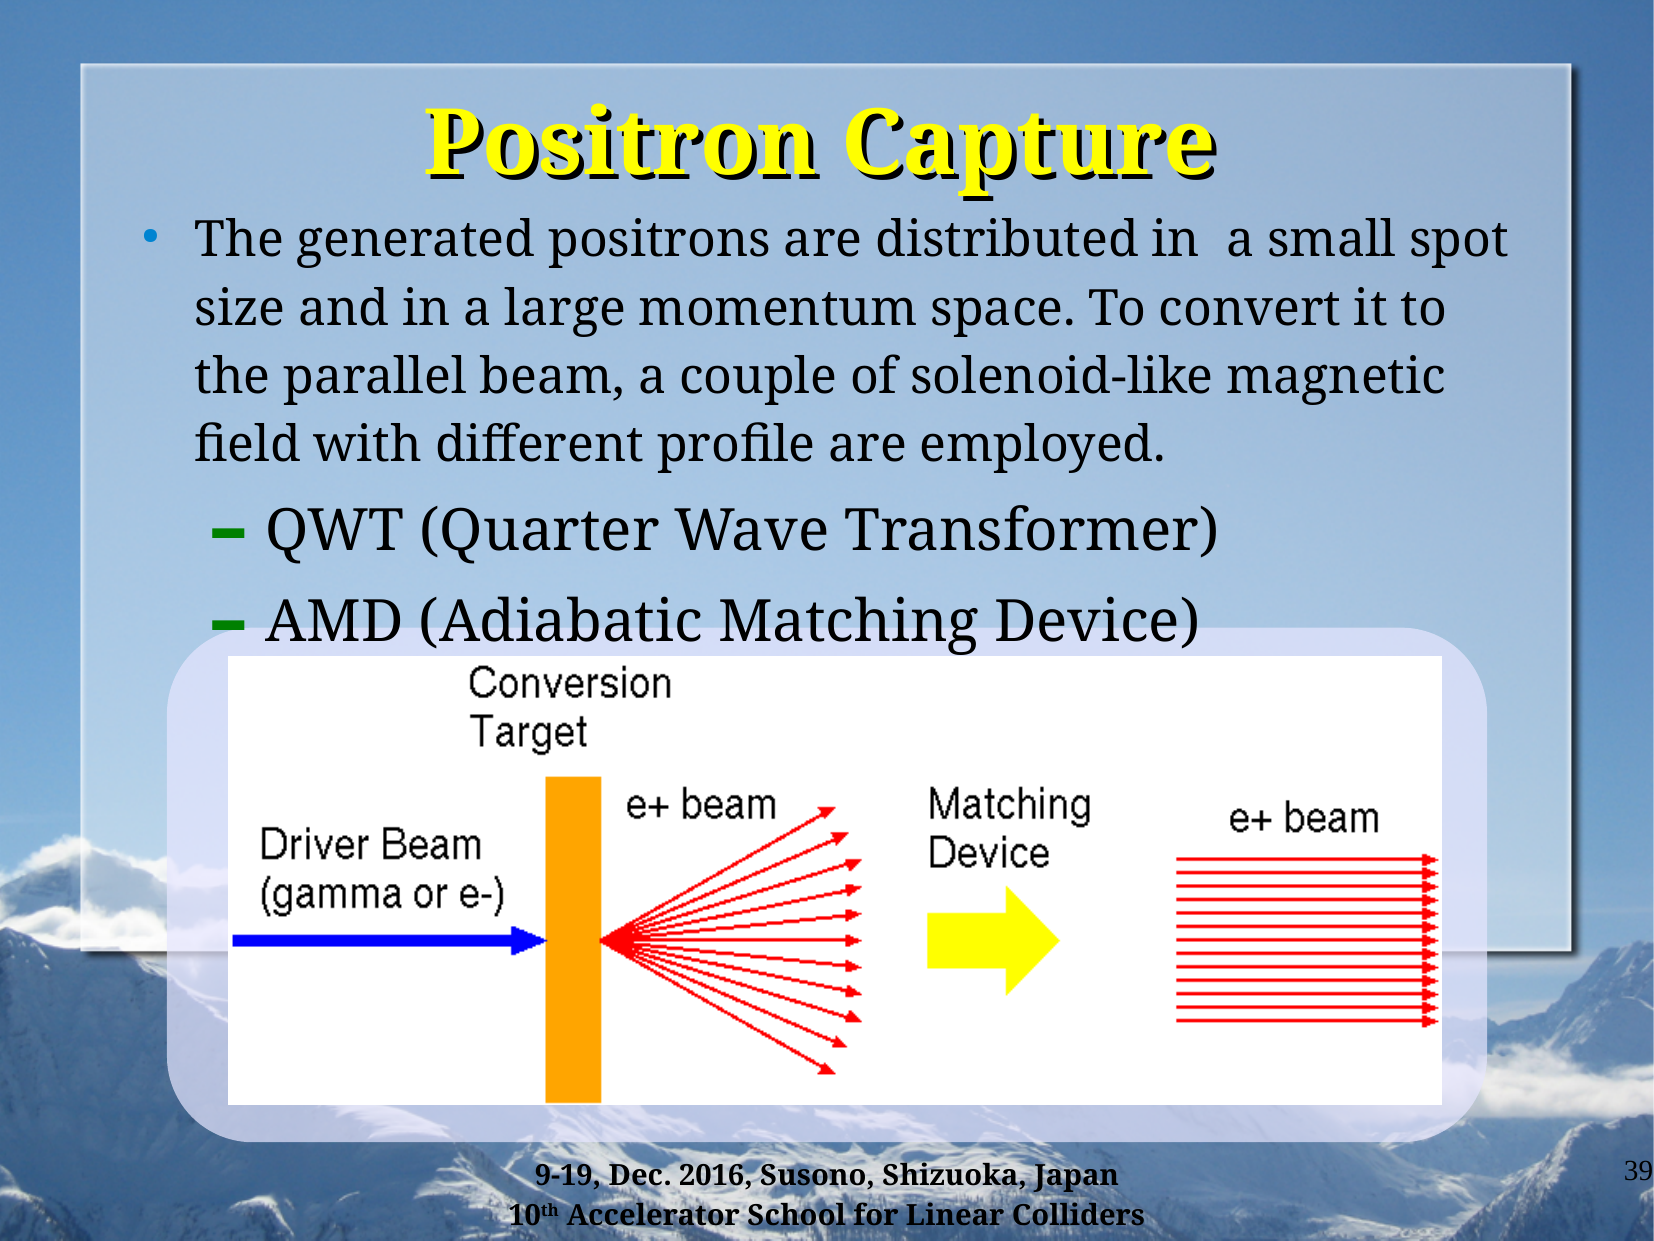

# Positron Capture
The generated positrons are distributed in a small spot size and in a large momentum space. To convert it to the parallel beam, a couple of solenoid-like magnetic field with different profile are employed.
QWT (Quarter Wave Transformer)
AMD (Adiabatic Matching Device)
39